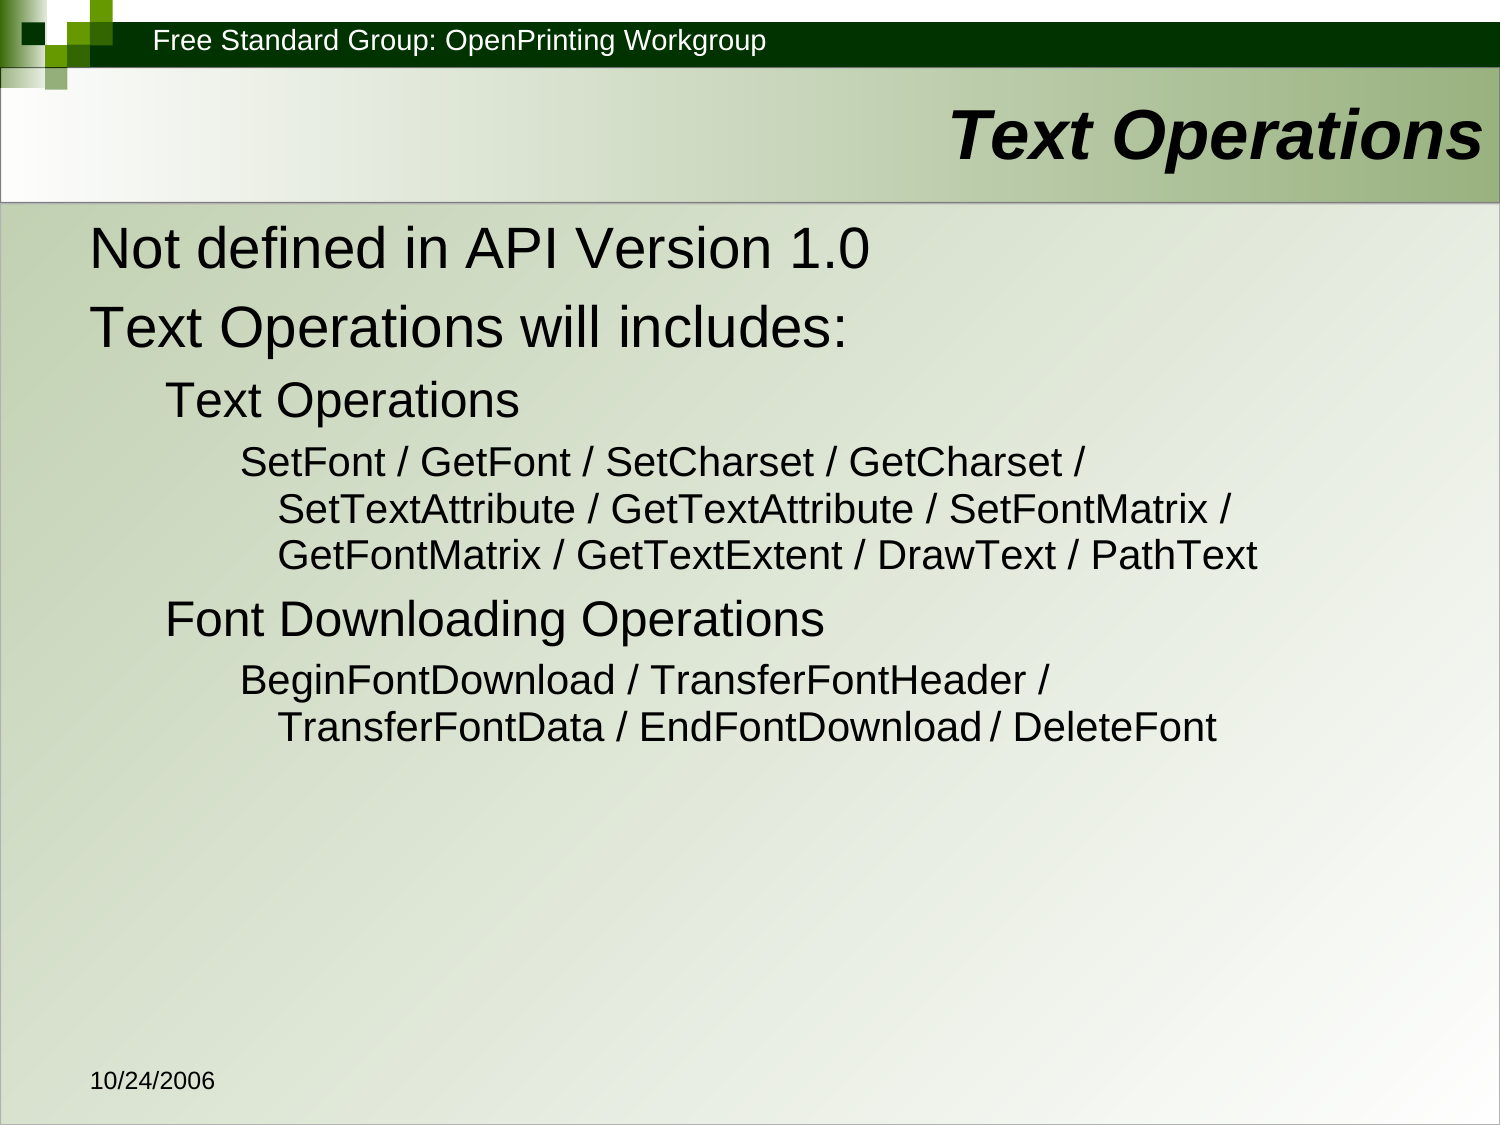

# Text Operations
Not defined in API Version 1.0
Text Operations will includes:
Text Operations
SetFont / GetFont / SetCharset / GetCharset / SetTextAttribute / GetTextAttribute / SetFontMatrix / GetFontMatrix / GetTextExtent / DrawText / PathText
Font Downloading Operations
BeginFontDownload / TransferFontHeader / TransferFontData / EndFontDownload	/ DeleteFont